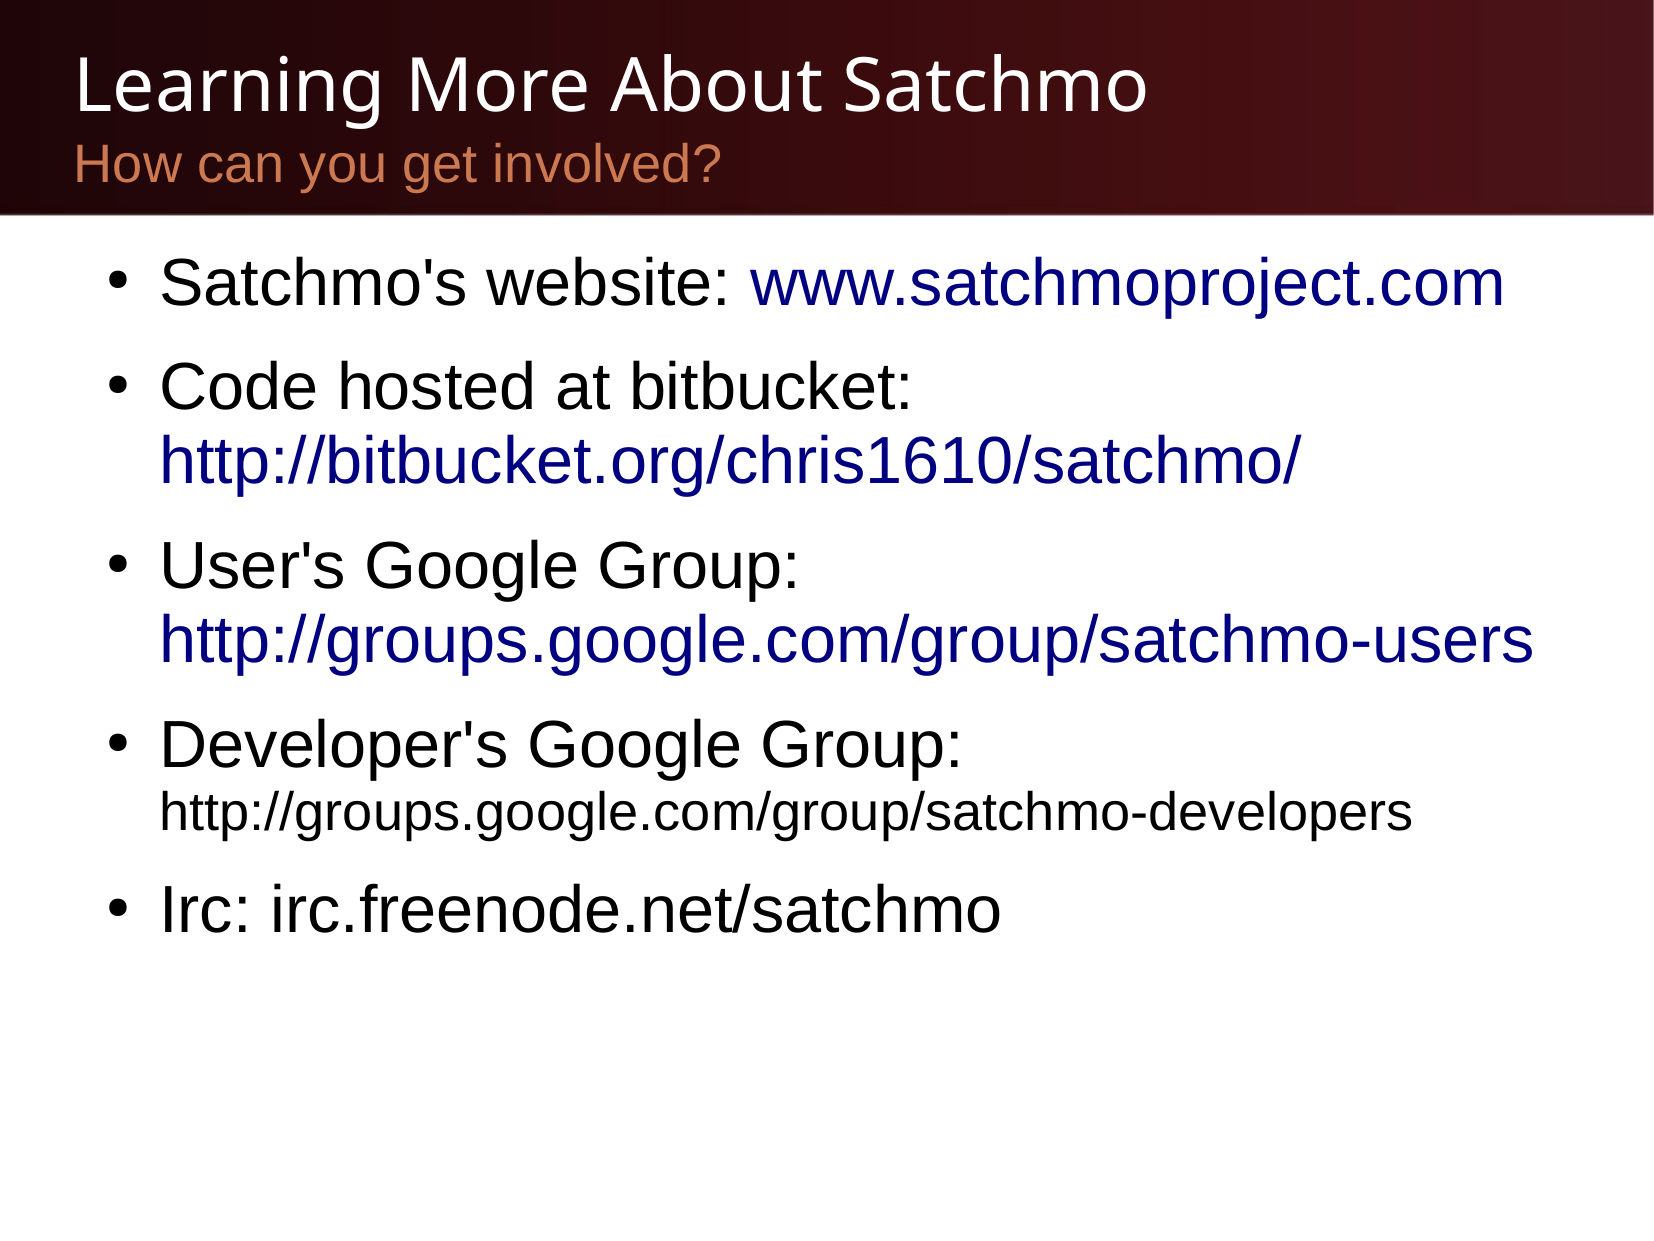

Learning More About Satchmo
How can you get involved?
# Satchmo's website: www.satchmoproject.com
Code hosted at bitbucket: http://bitbucket.org/chris1610/satchmo/
User's Google Group: http://groups.google.com/group/satchmo-users
Developer's Google Group: http://groups.google.com/group/satchmo-developers
Irc: irc.freenode.net/satchmo